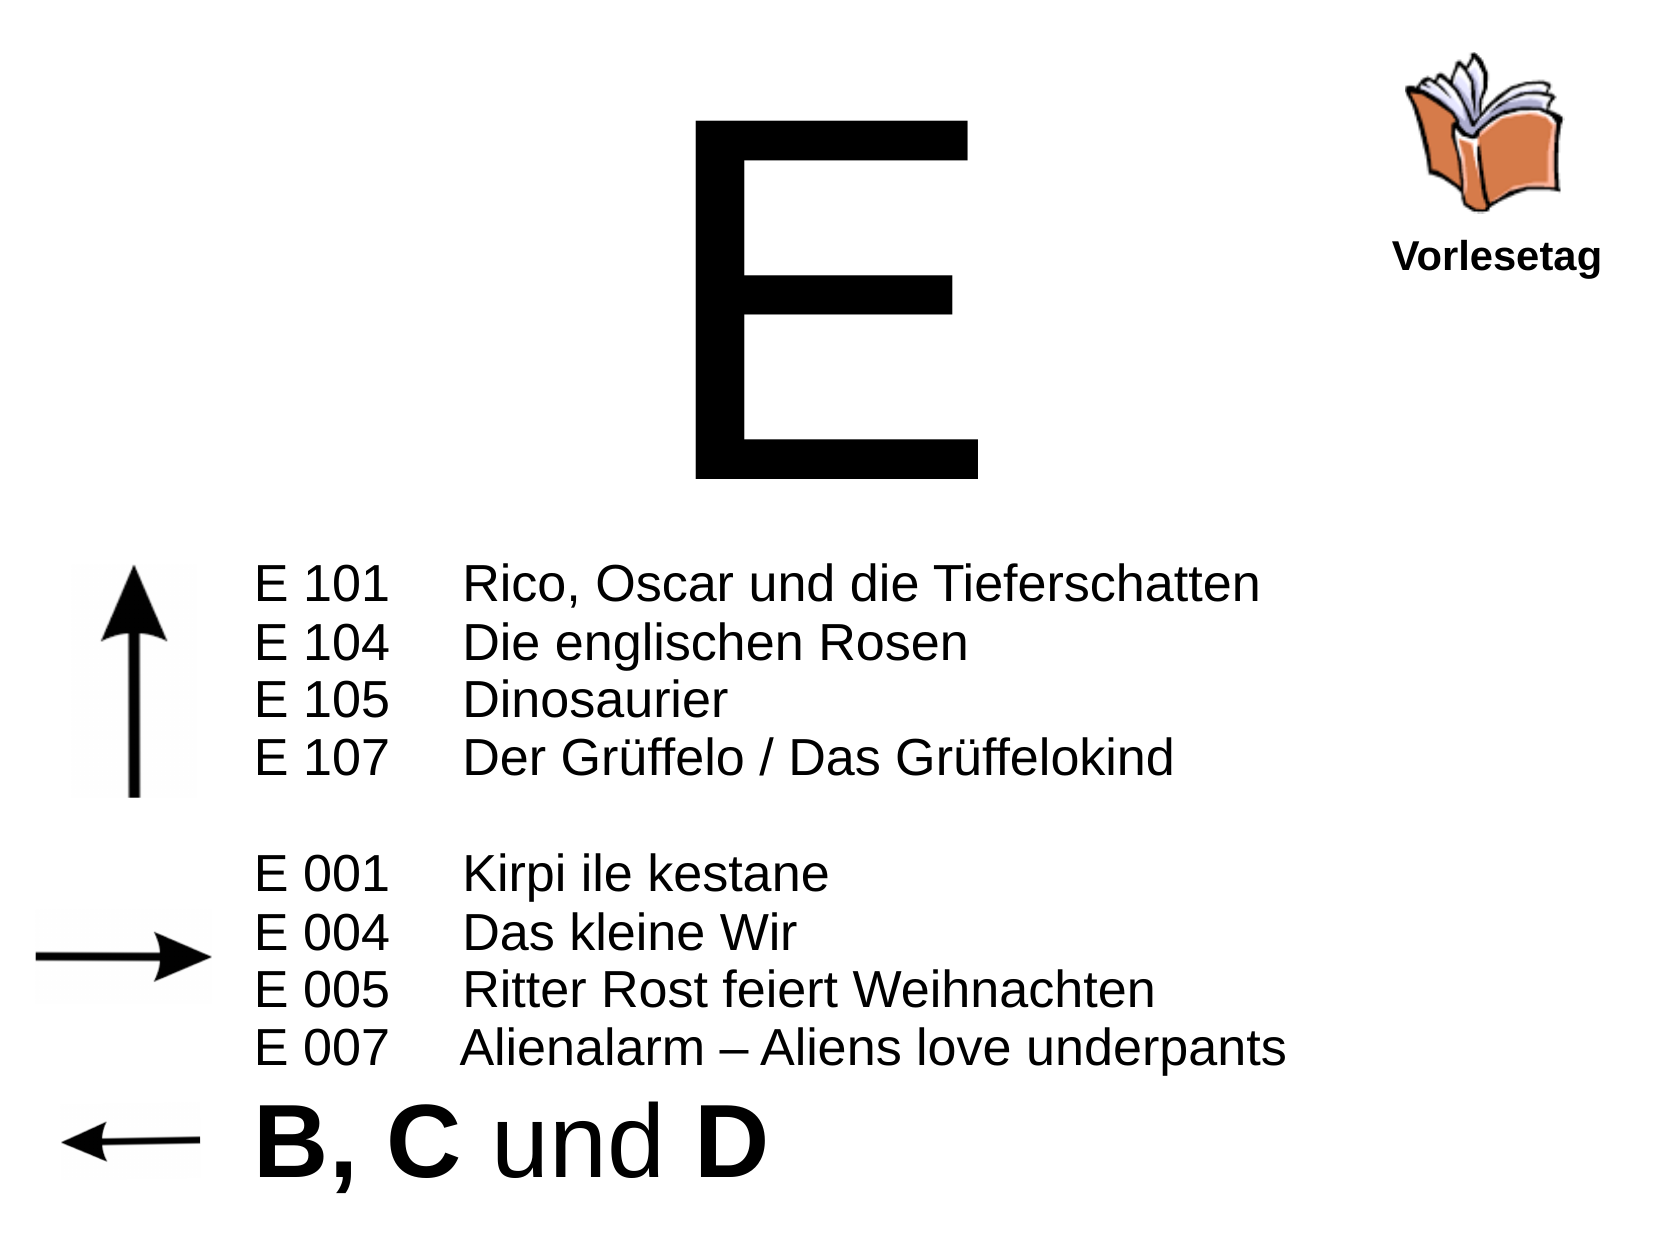

E
Vorlesetag
# E 101 Rico, Oscar und die Tieferschatten E 104 Die englischen Rosen E 105 Dinosaurier E 107 Der Grüffelo / Das Grüffelokind E 001 Kirpi ile kestane E 004 Das kleine Wir E 005 Ritter Rost feiert Weihnachten E 007 Alienalarm – Aliens love underpants
B, C und D